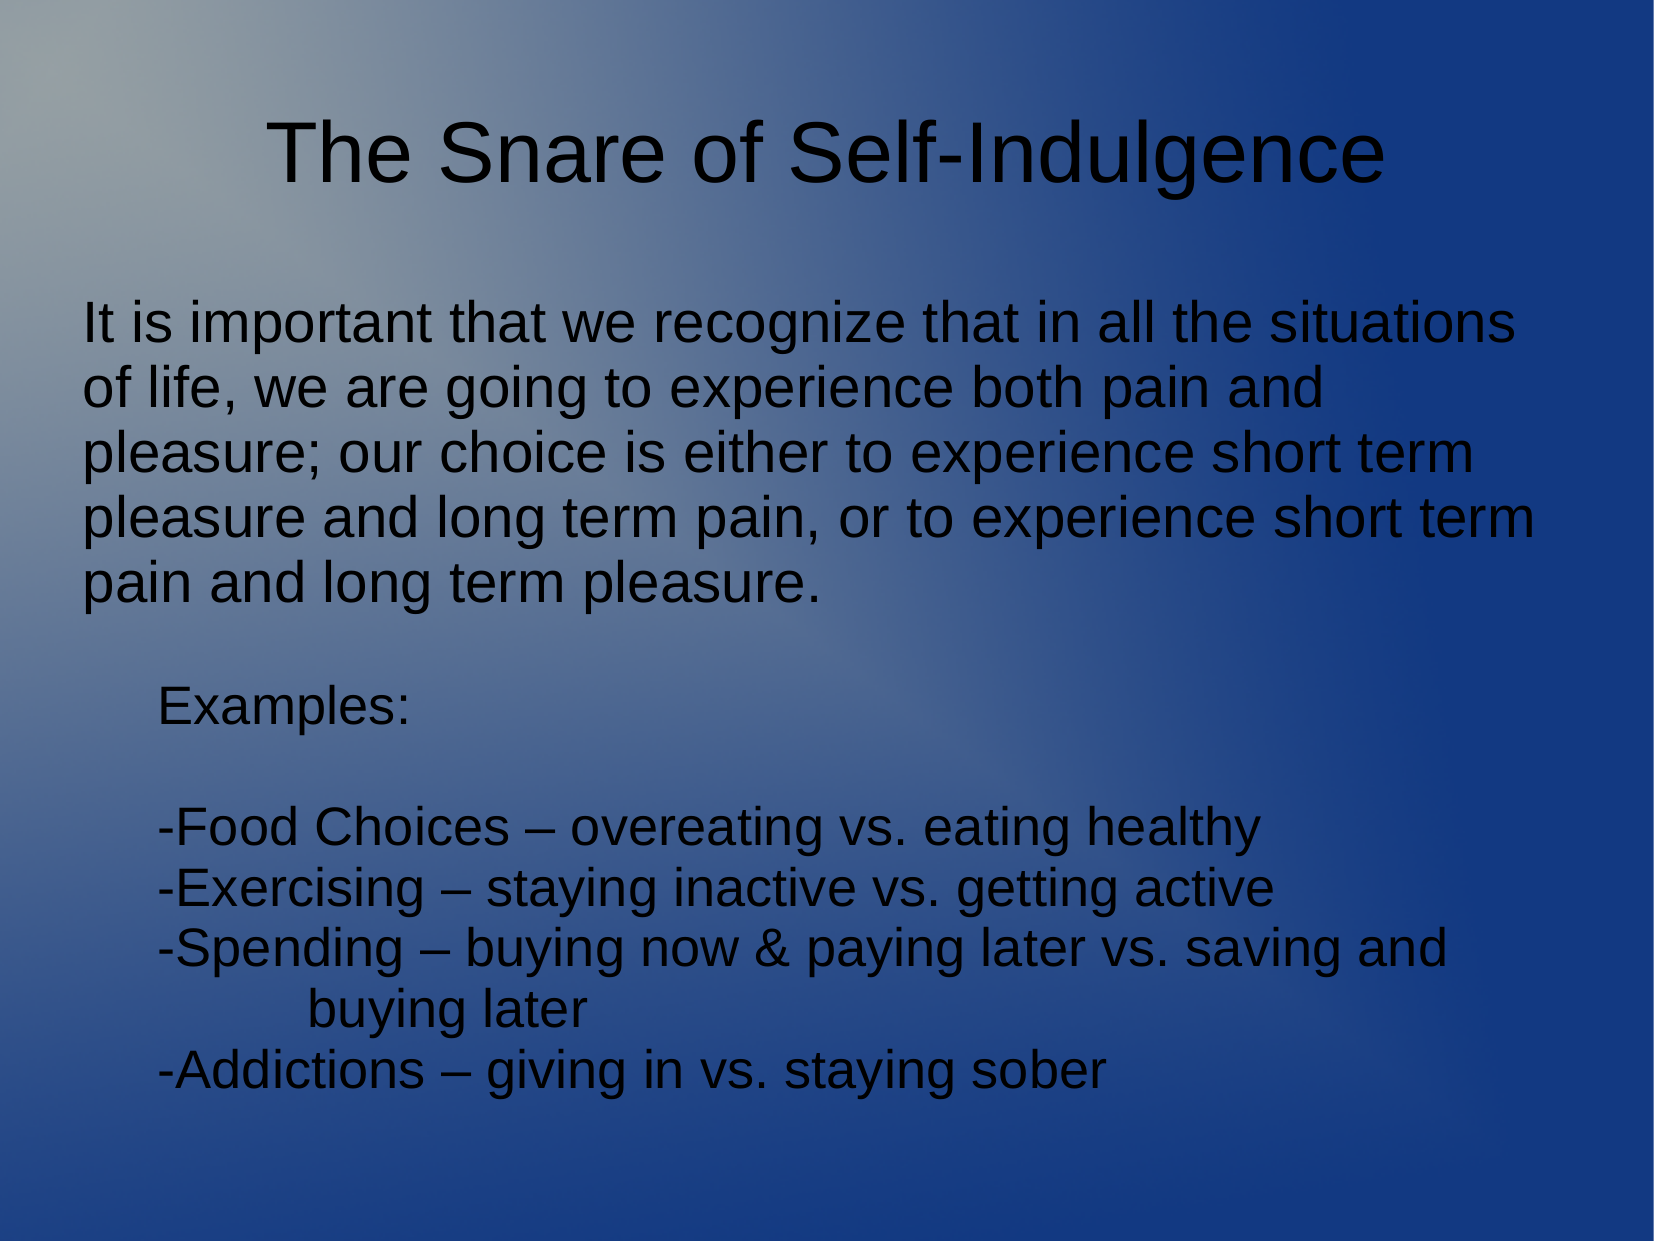

# The Snare of Self-Indulgence
It is important that we recognize that in all the situations of life, we are going to experience both pain and pleasure; our choice is either to experience short term pleasure and long term pain, or to experience short term pain and long term pleasure.
	Examples:
	-Food Choices – overeating vs. eating healthy
	-Exercising – staying inactive vs. getting active
	-Spending – buying now & paying later vs. saving and 				buying later
	-Addictions – giving in vs. staying sober